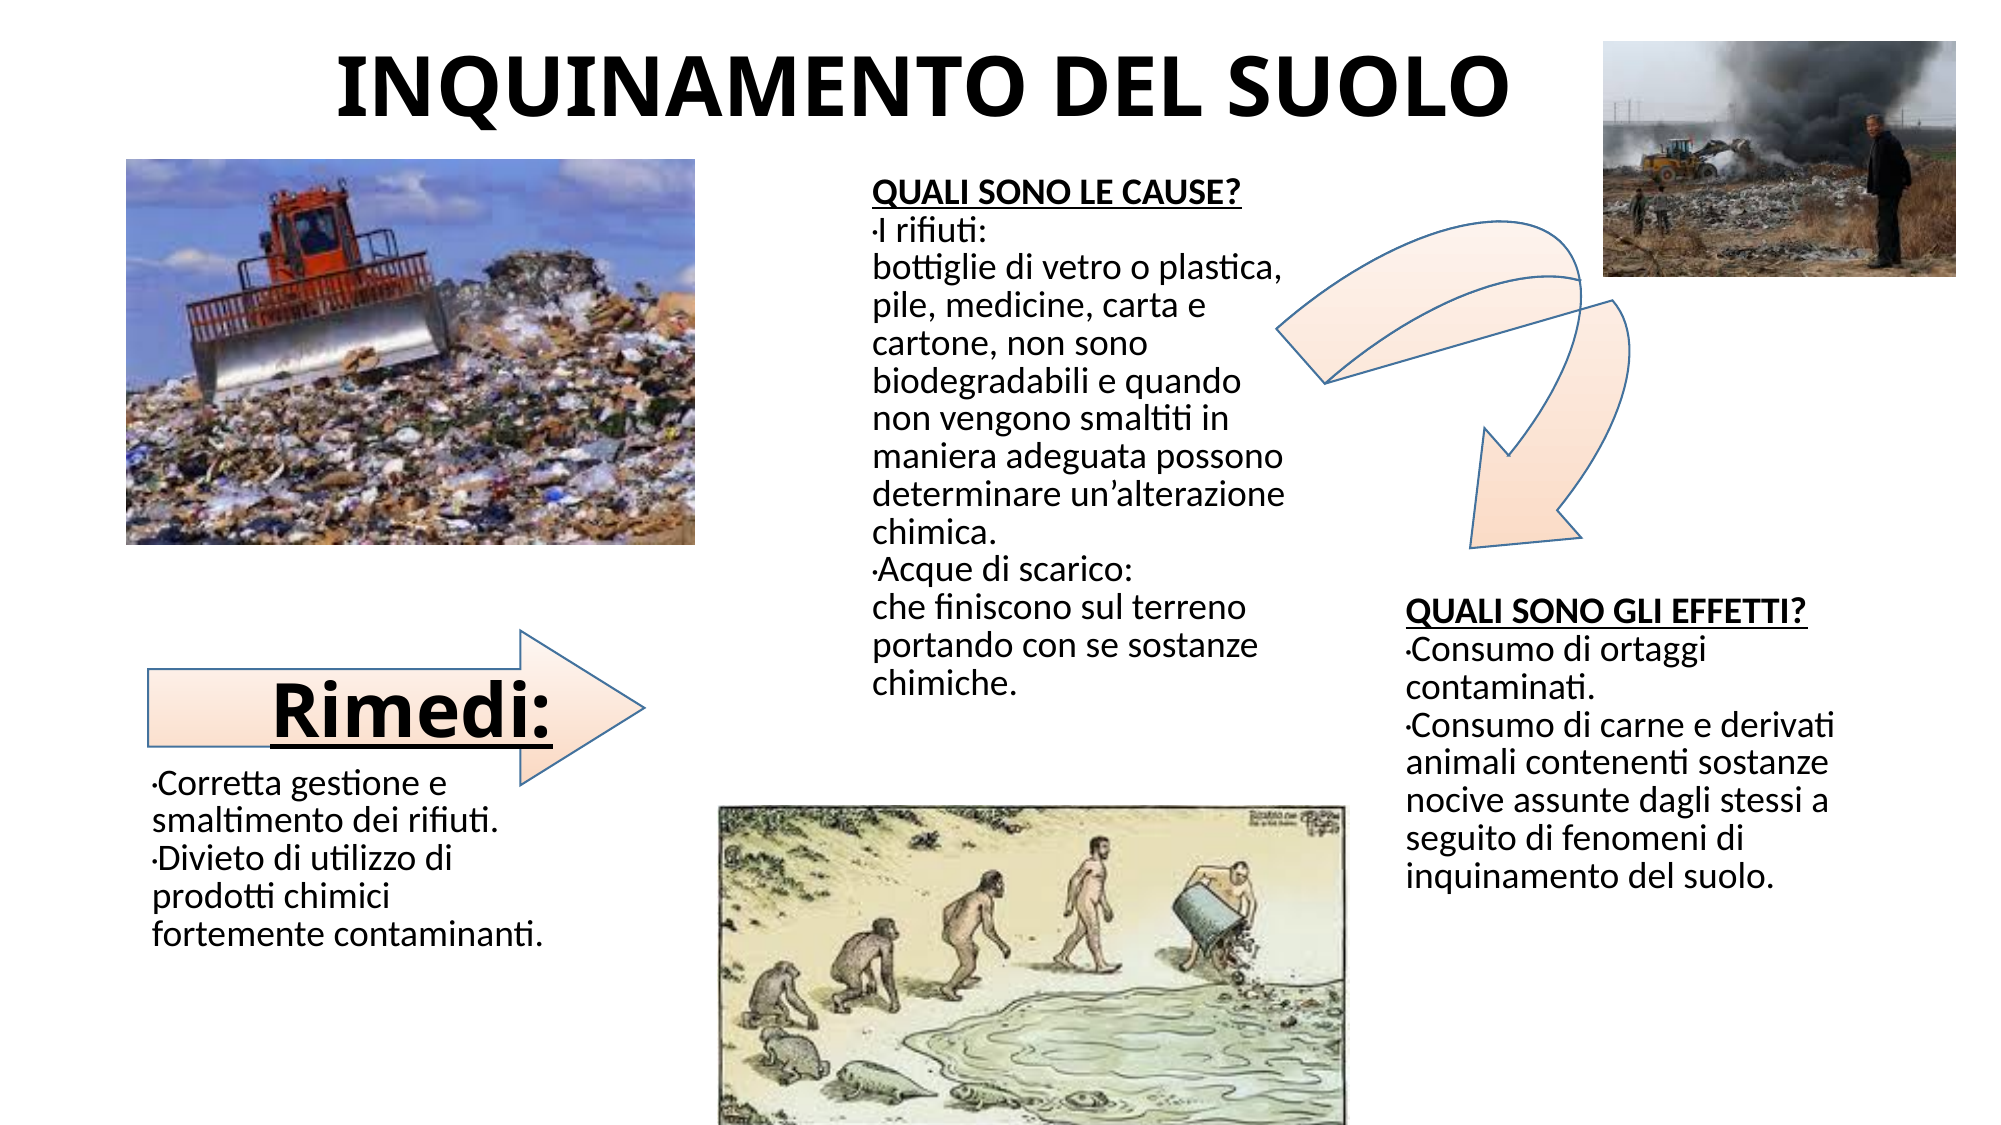

INQUINAMENTO DEL SUOLO
QUALI SONO LE CAUSE?
I rifiuti:
bottiglie di vetro o plastica, pile, medicine, carta e cartone, non sono biodegradabili e quando non vengono smaltiti in maniera adeguata possono determinare un’alterazione chimica.
Acque di scarico:
che finiscono sul terreno portando con se sostanze chimiche.
QUALI SONO GLI EFFETTI?
Consumo di ortaggi contaminati.
Consumo di carne e derivati animali contenenti sostanze nocive assunte dagli stessi a seguito di fenomeni di inquinamento del suolo.
Rimedi:
Corretta gestione e smaltimento dei rifiuti.
Divieto di utilizzo di prodotti chimici fortemente contaminanti.